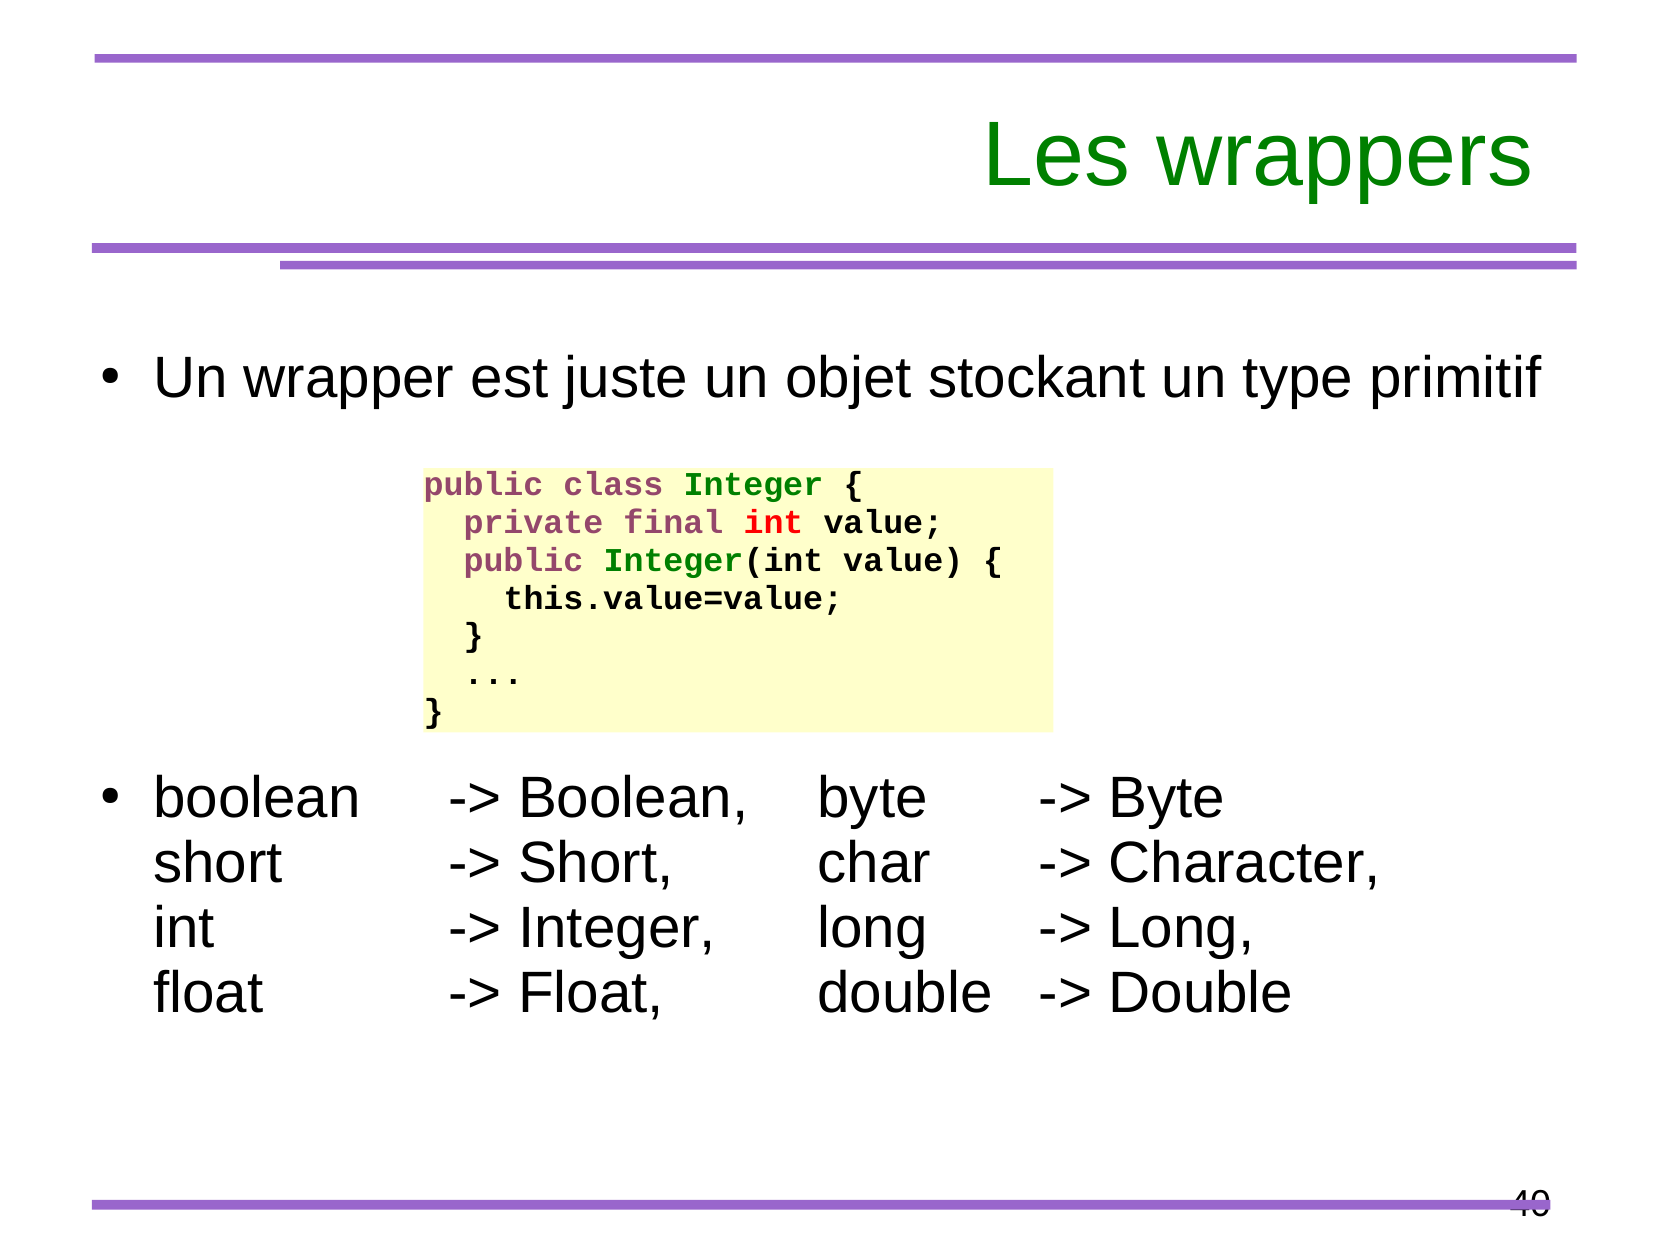

# Les wrappers
Un wrapper est juste un objet stockant un type primitif
boolean 	-> Boolean,	byte 		-> Byte
short 			-> Short,		char 		-> Character,
int 			-> Integer,		long 		-> Long,
float 			-> Float, 		double	-> Double
public class Integer {
 private final int value;
 public Integer(int value) {
 this.value=value;
 }
 ...
}